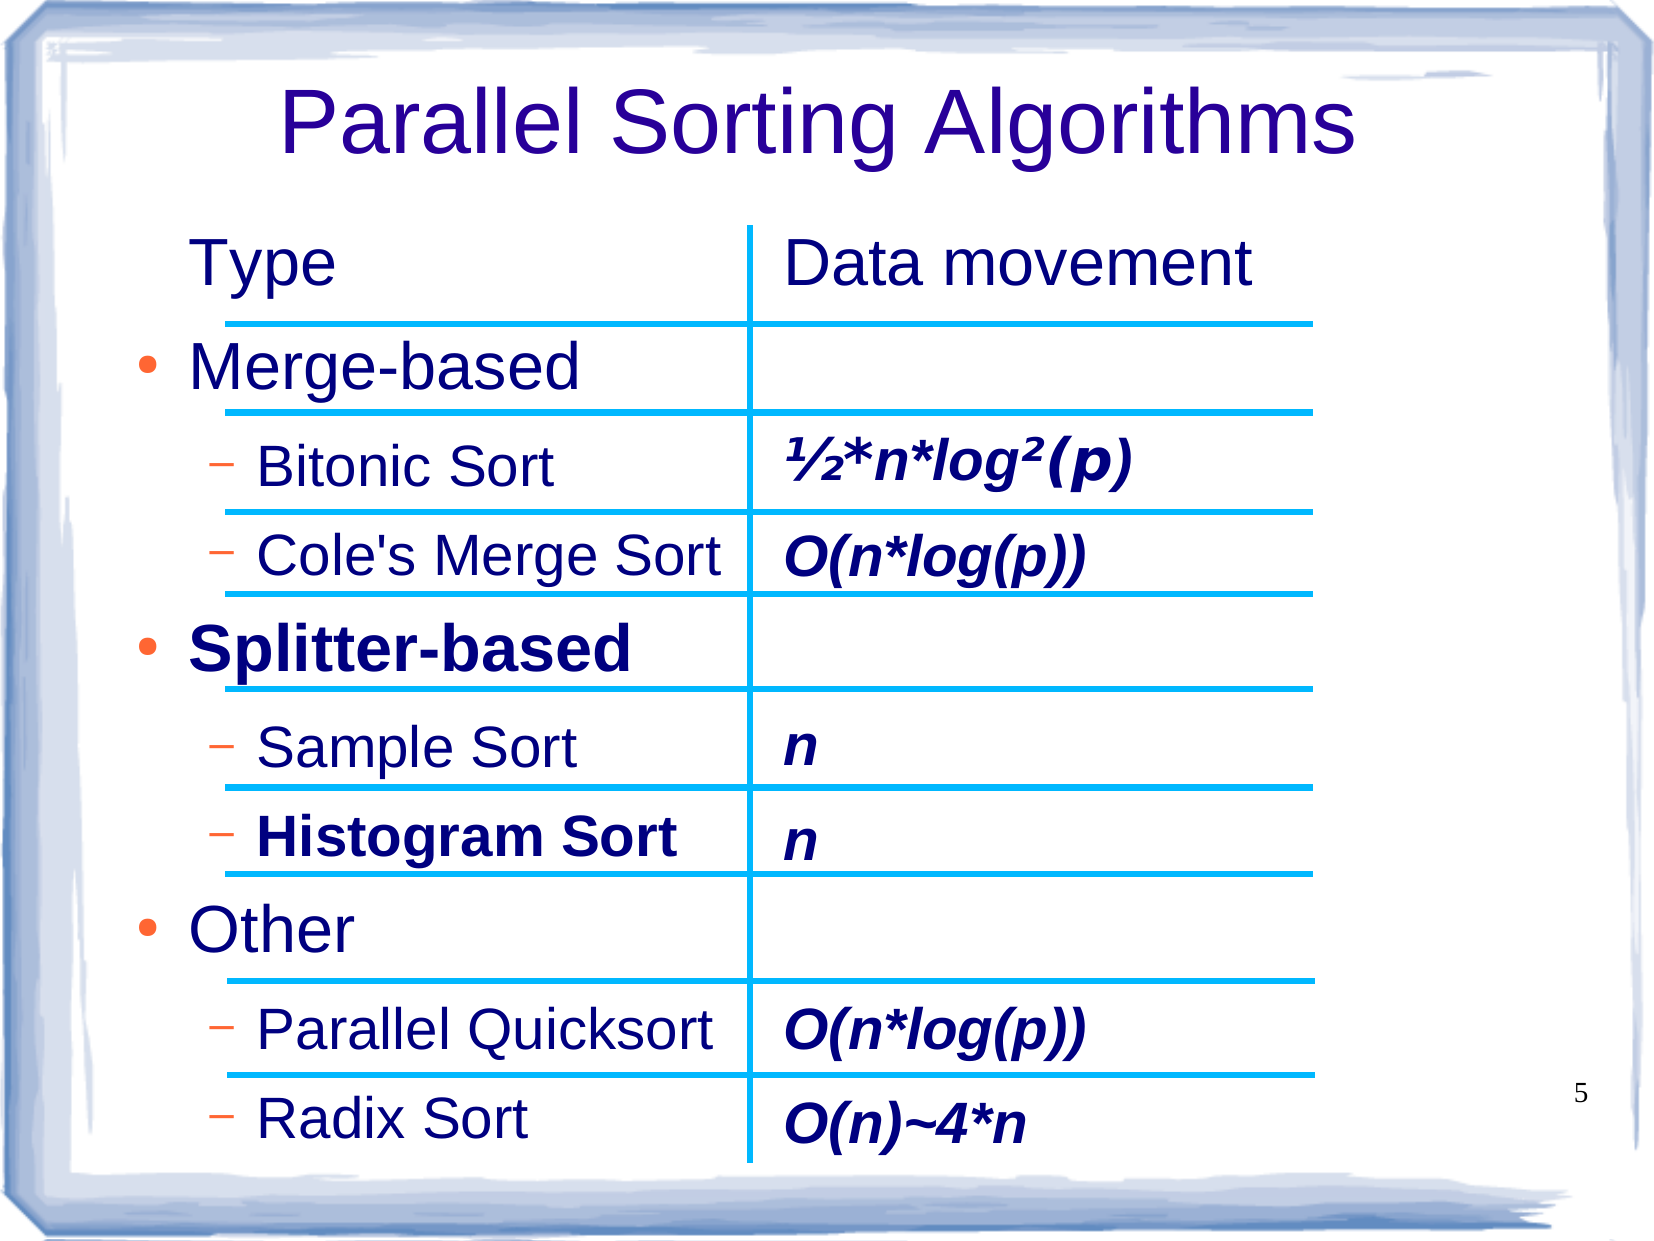

# Parallel Sorting Algorithms
Type
Merge-based
Bitonic Sort
Cole's Merge Sort
Splitter-based
Sample Sort
Histogram Sort
Other
Parallel Quicksort
Radix Sort
Data movement
½*n*log²(p)
O(n*log(p))
n
n
O(n*log(p))
O(n)~4*n
5